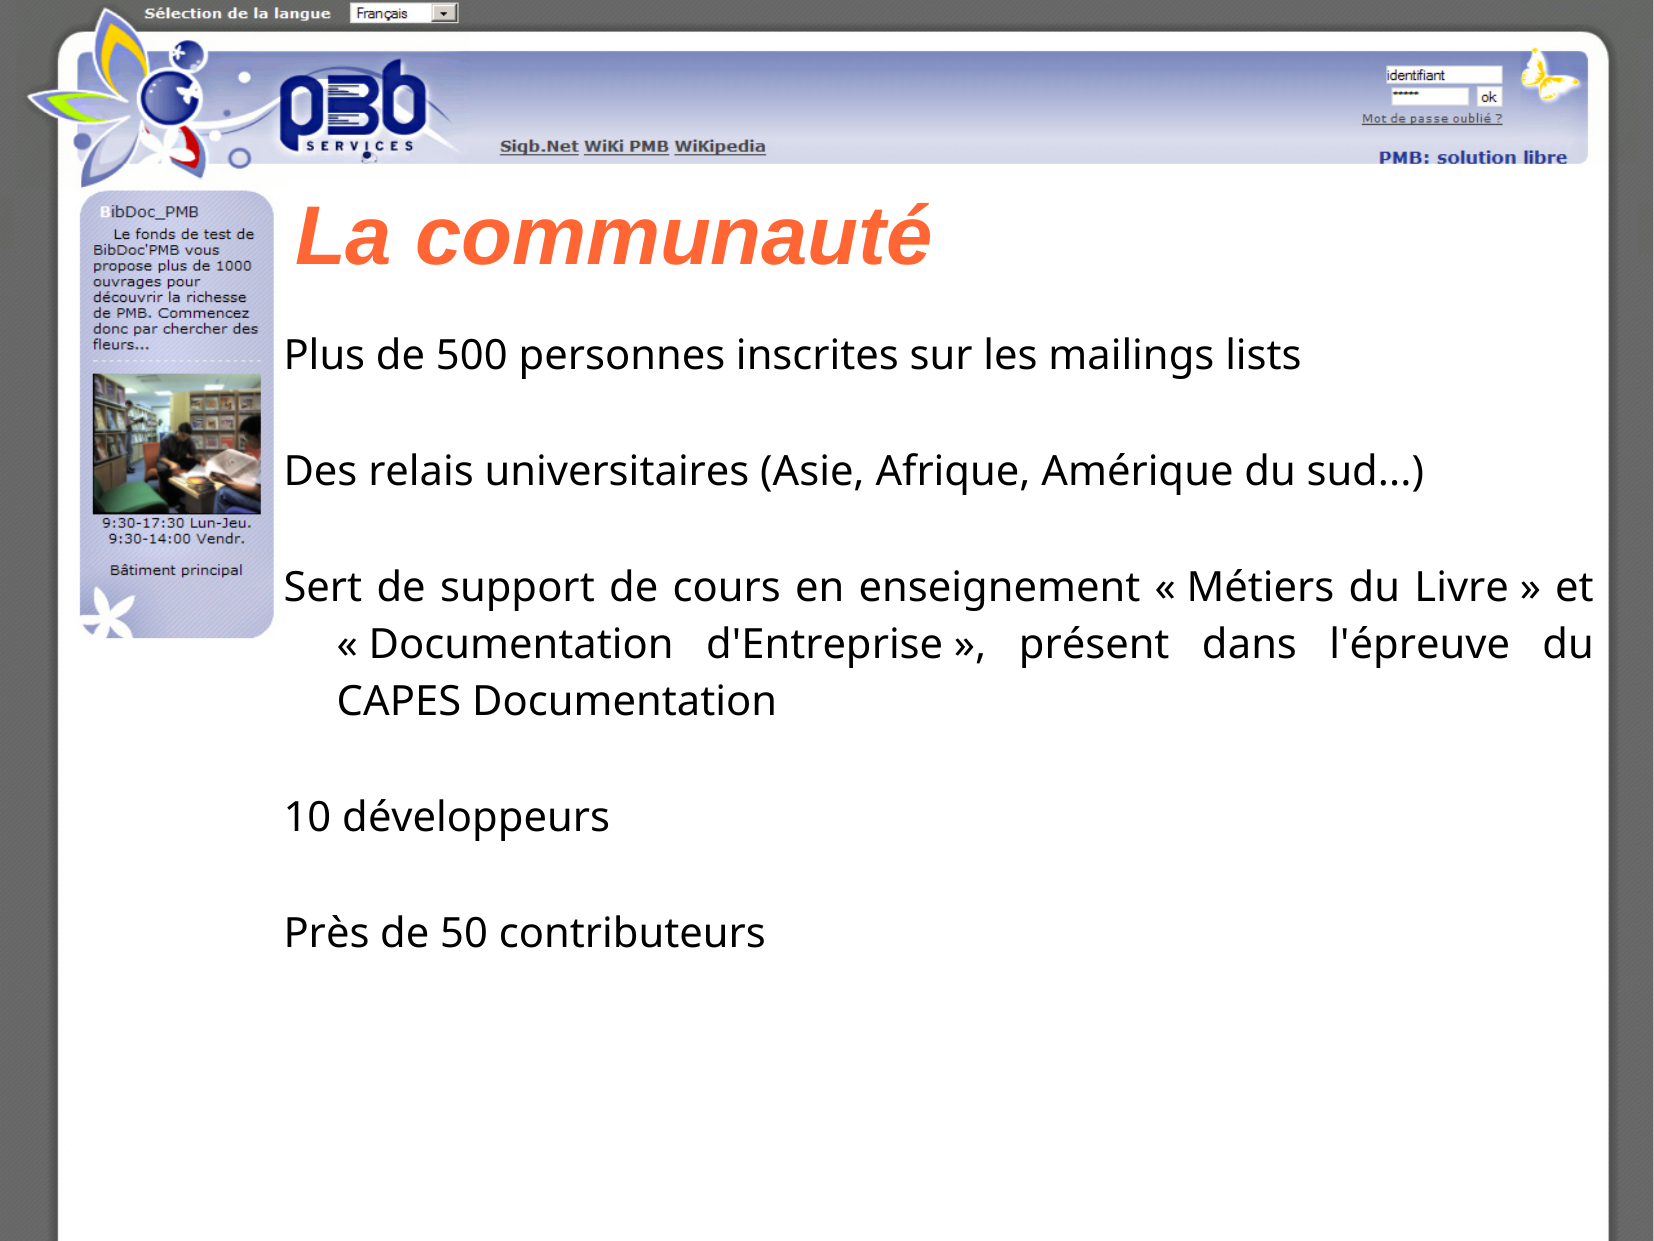

# La communauté
Plus de 500 personnes inscrites sur les mailings lists
Des relais universitaires (Asie, Afrique, Amérique du sud...)
Sert de support de cours en enseignement « Métiers du Livre » et « Documentation d'Entreprise », présent dans l'épreuve du CAPES Documentation
10 développeurs
Près de 50 contributeurs